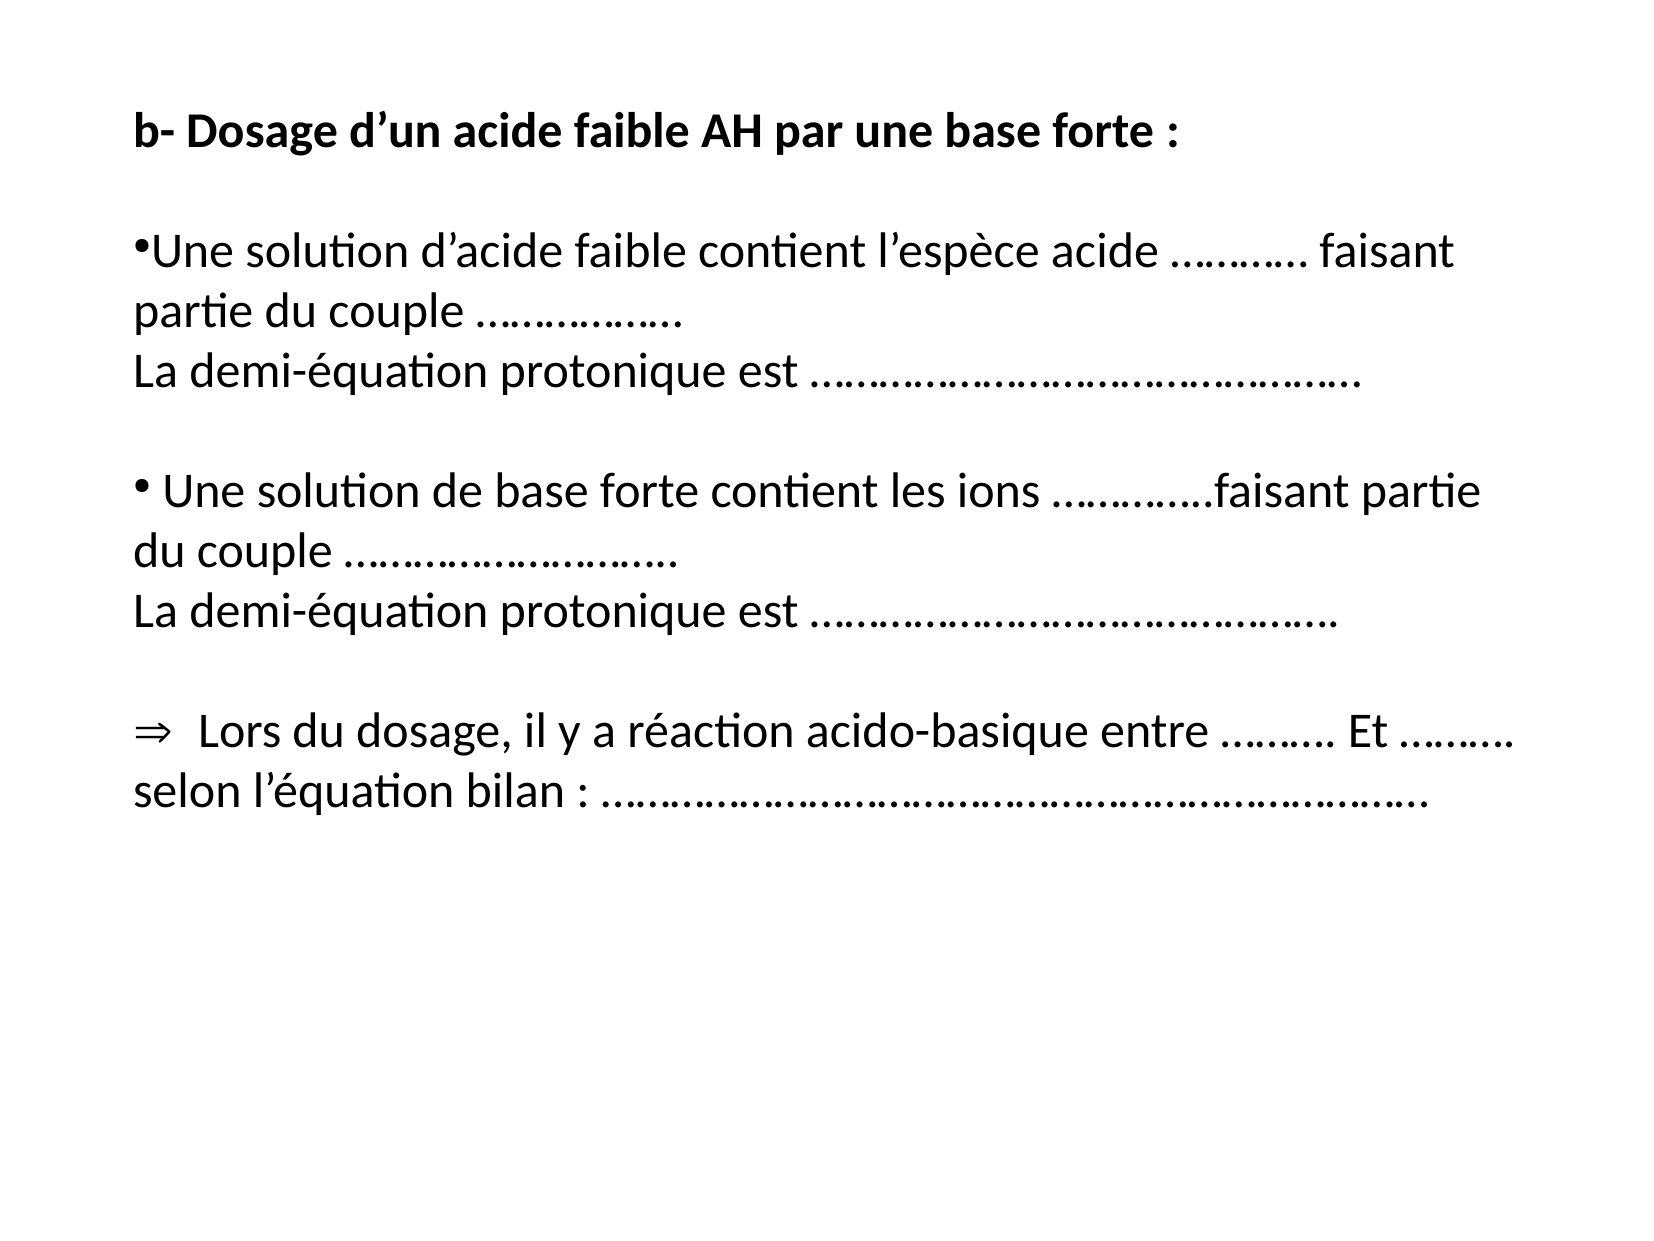

b- Dosage d’un acide faible AH par une base forte :
Une solution d’acide faible contient l’espèce acide ………… faisant partie du couple ………………
La demi-équation protonique est …………………………………………
 Une solution de base forte contient les ions …………..faisant partie du couple ………………………..
La demi-équation protonique est ……………………………………….
 Lors du dosage, il y a réaction acido-basique entre ………. Et ………. selon l’équation bilan : ………………………………………………………………